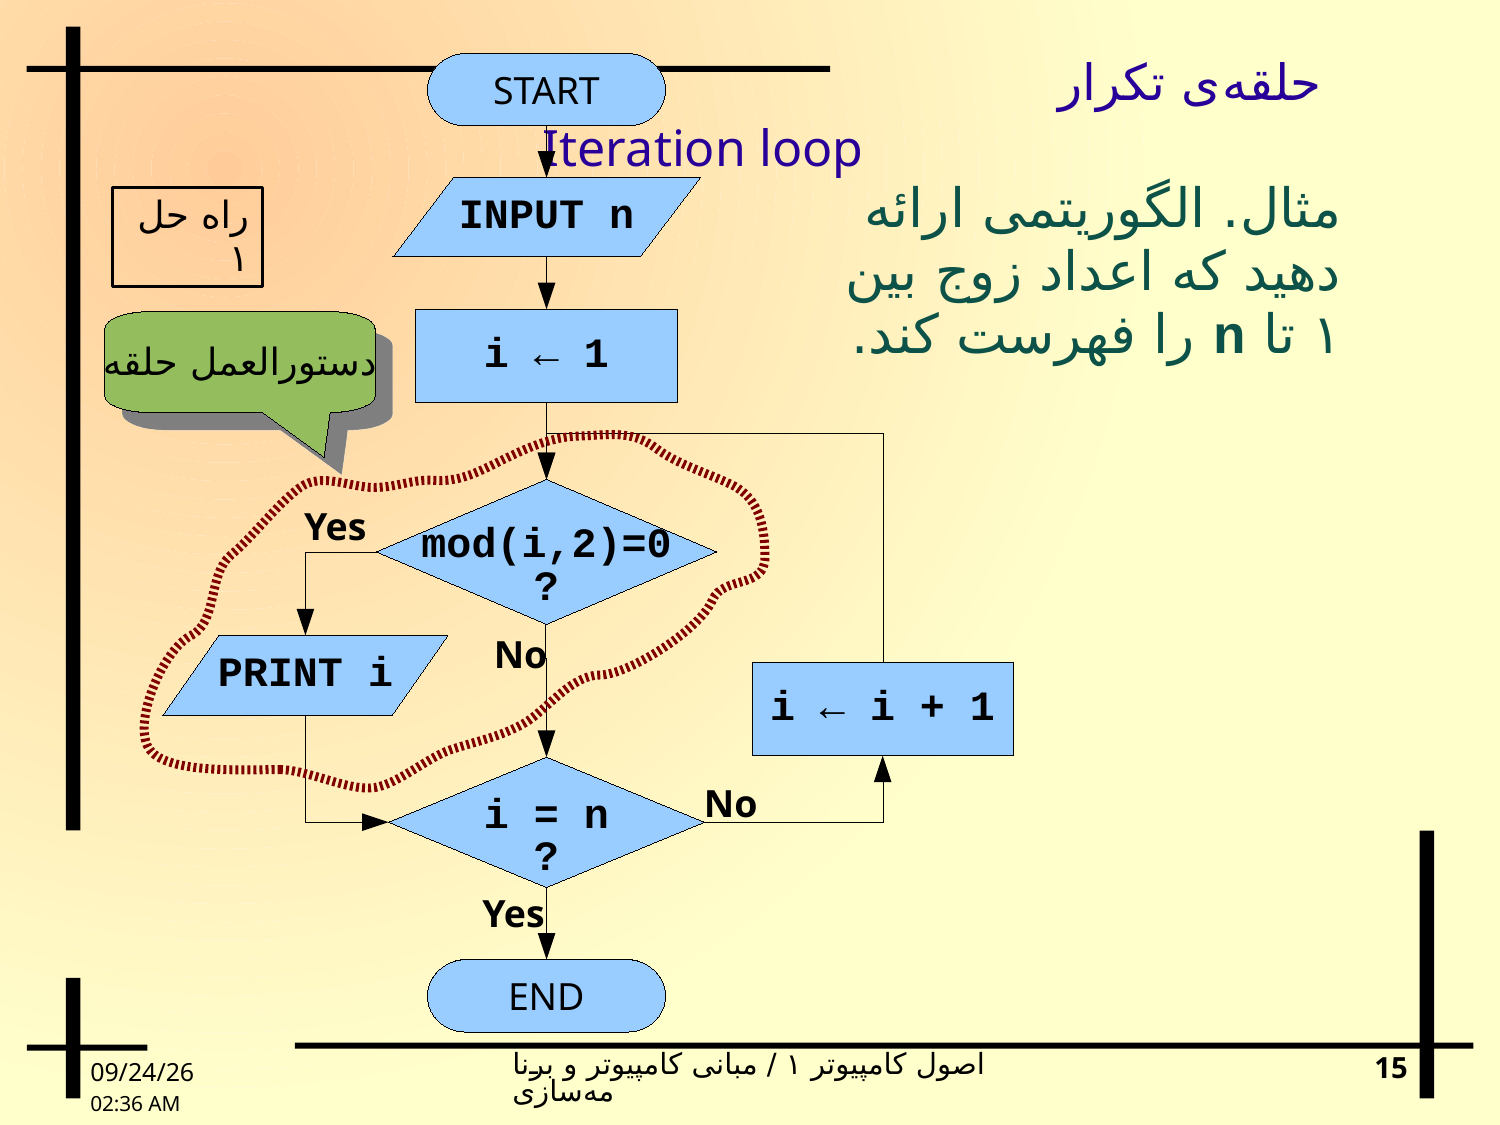

START
# حلقه‌ی تکرار Iteration loop
مثال. الگوریتمی ارائه دهید که اعداد زوج بین ۱ تا n را فهرست کند.
INPUT n
راه حل ۱
i ← 1
دستورالعمل حلقه
mod(i,2)=0
?
Yes
No
PRINT i
i ← i + 1
i = n
?
No
Yes
END
اصول کامپیوتر ۱ / مبانی کامپیوتر و برنامه‌سازی
15